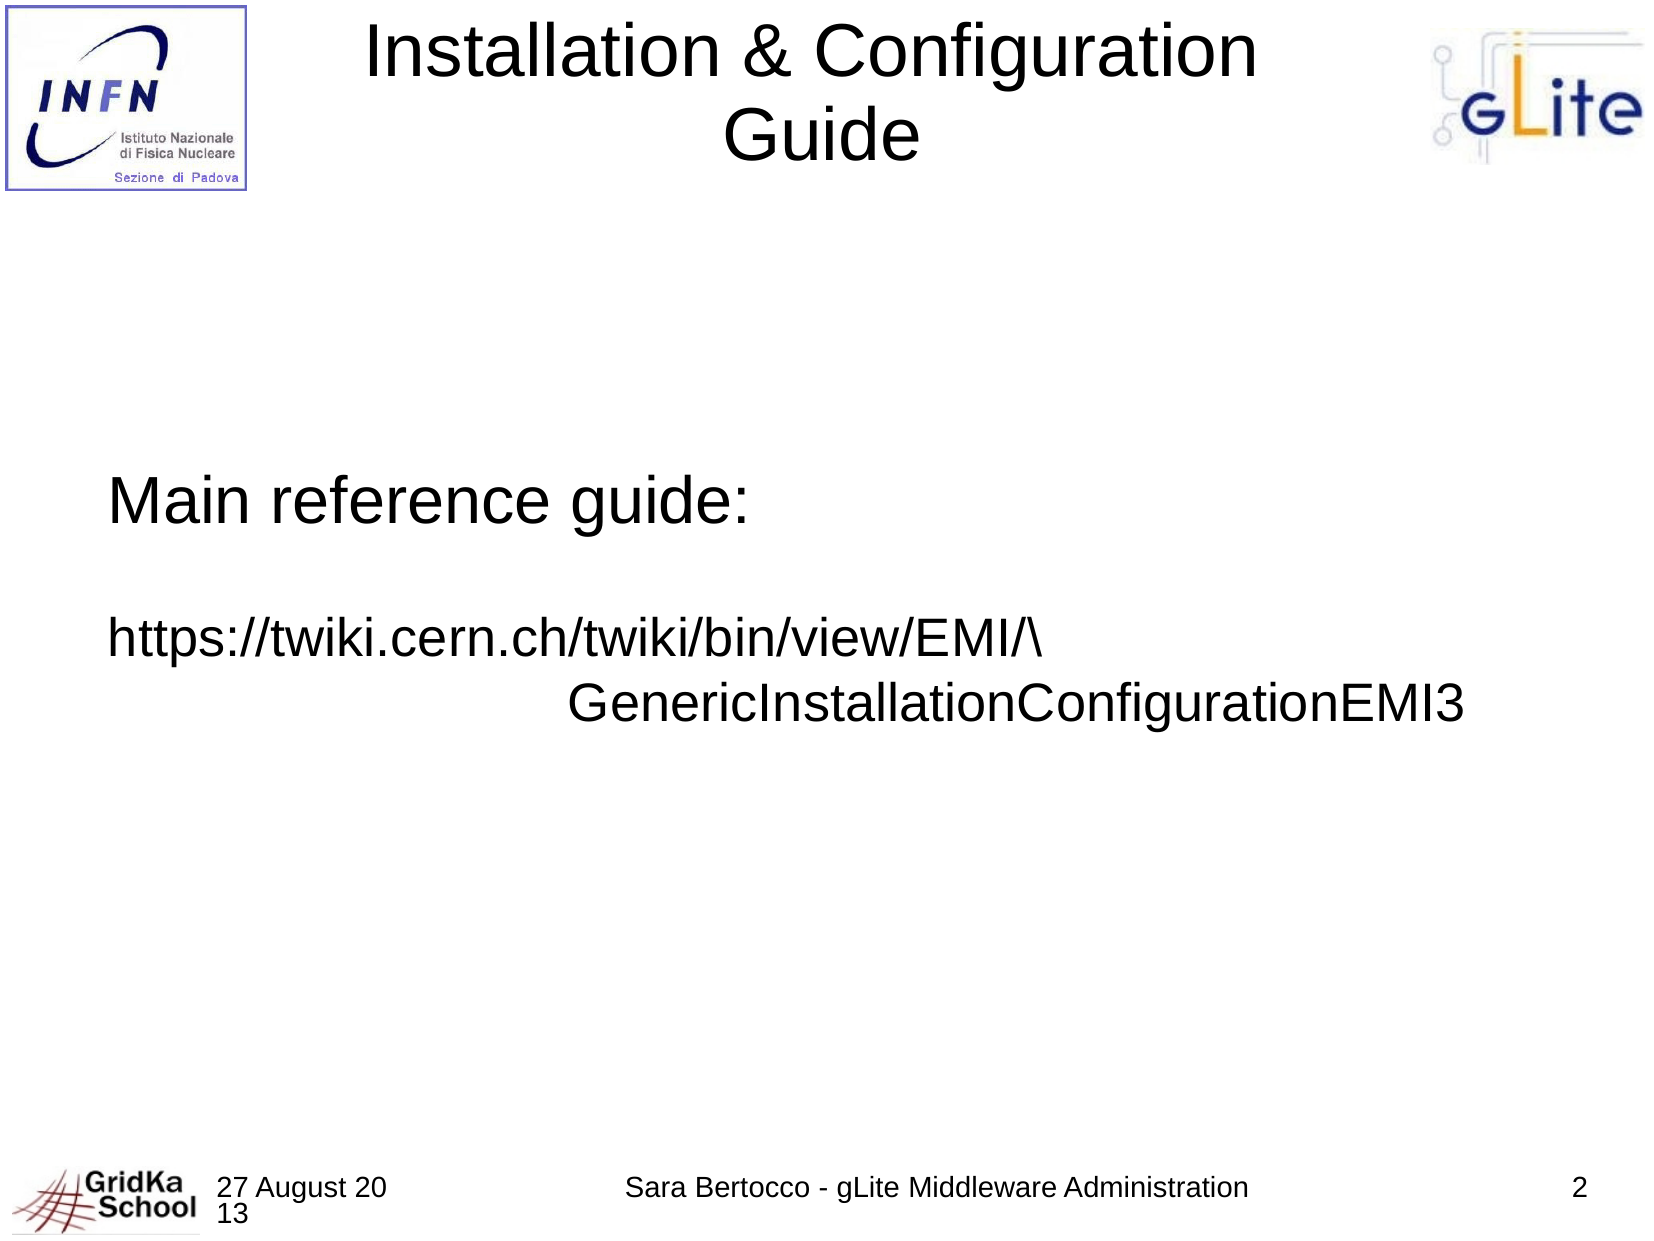

# Installation & Configuration Guide
Main reference guide:
https://twiki.cern.ch/twiki/bin/view/EMI/\
 GenericInstallationConfigurationEMI3
27 August 2013
Sara Bertocco - gLite Middleware Administration
2